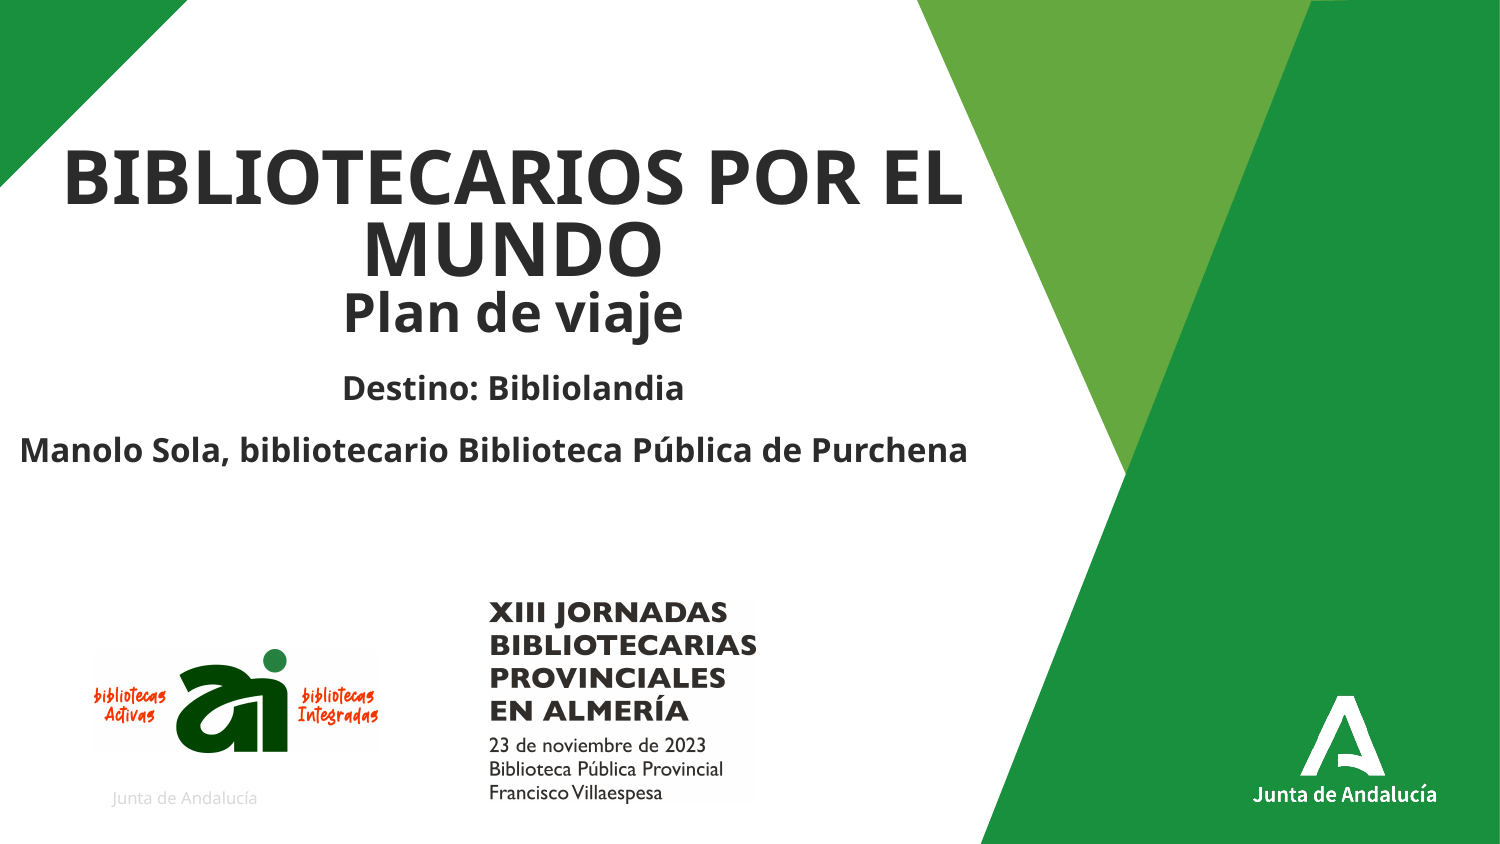

BIBLIOTECARIOS POR EL MUNDO
Plan de viaje
Destino: Bibliolandia
Manolo Sola, bibliotecario Biblioteca Pública de Purchena